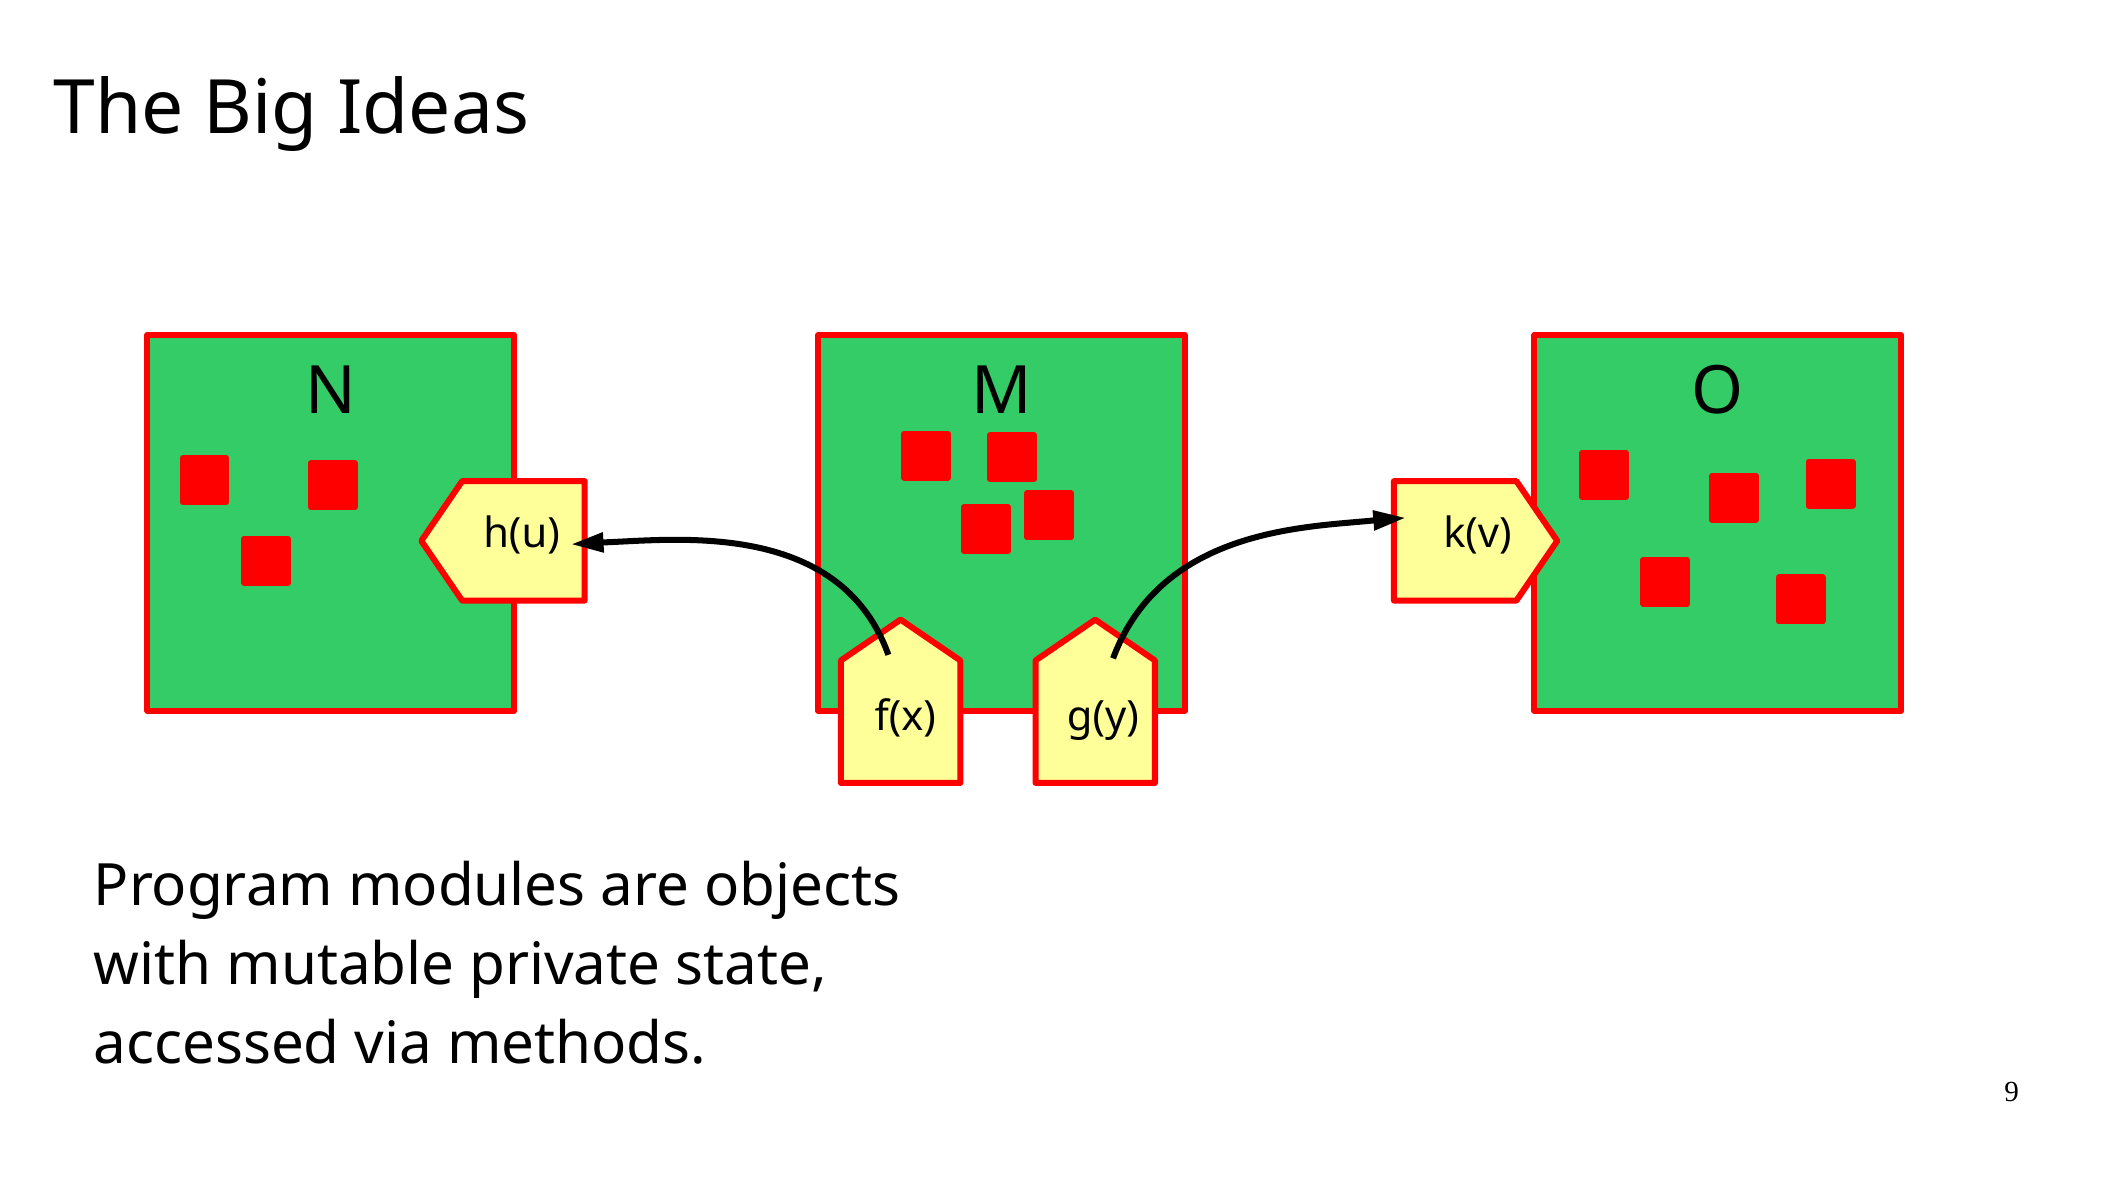

The Big Ideas
N
h(u)
M
O
k(v)
f(x)
g(y)
Program modules are objects
with mutable private state,
accessed via methods.
9